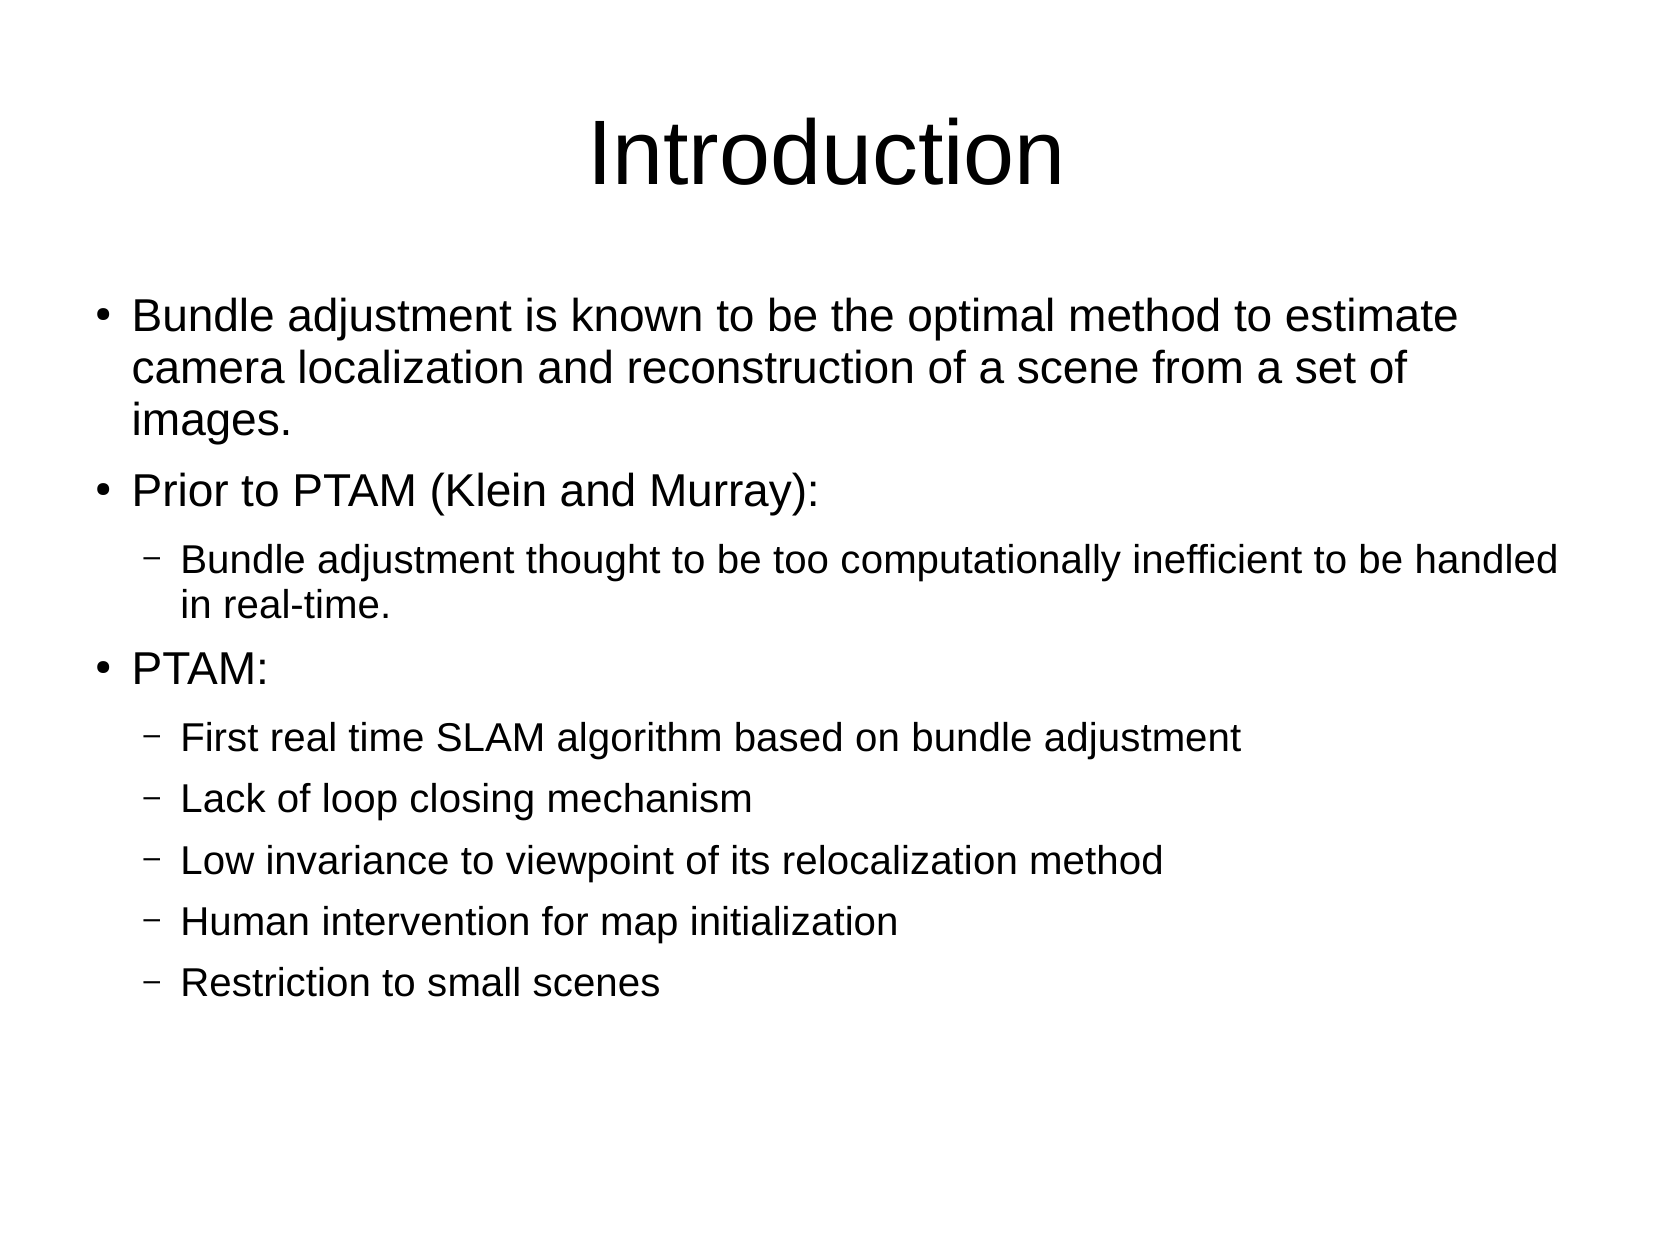

# Introduction
Bundle adjustment is known to be the optimal method to estimate camera localization and reconstruction of a scene from a set of images.
Prior to PTAM (Klein and Murray):
Bundle adjustment thought to be too computationally inefficient to be handled in real-time.
PTAM:
First real time SLAM algorithm based on bundle adjustment
Lack of loop closing mechanism
Low invariance to viewpoint of its relocalization method
Human intervention for map initialization
Restriction to small scenes